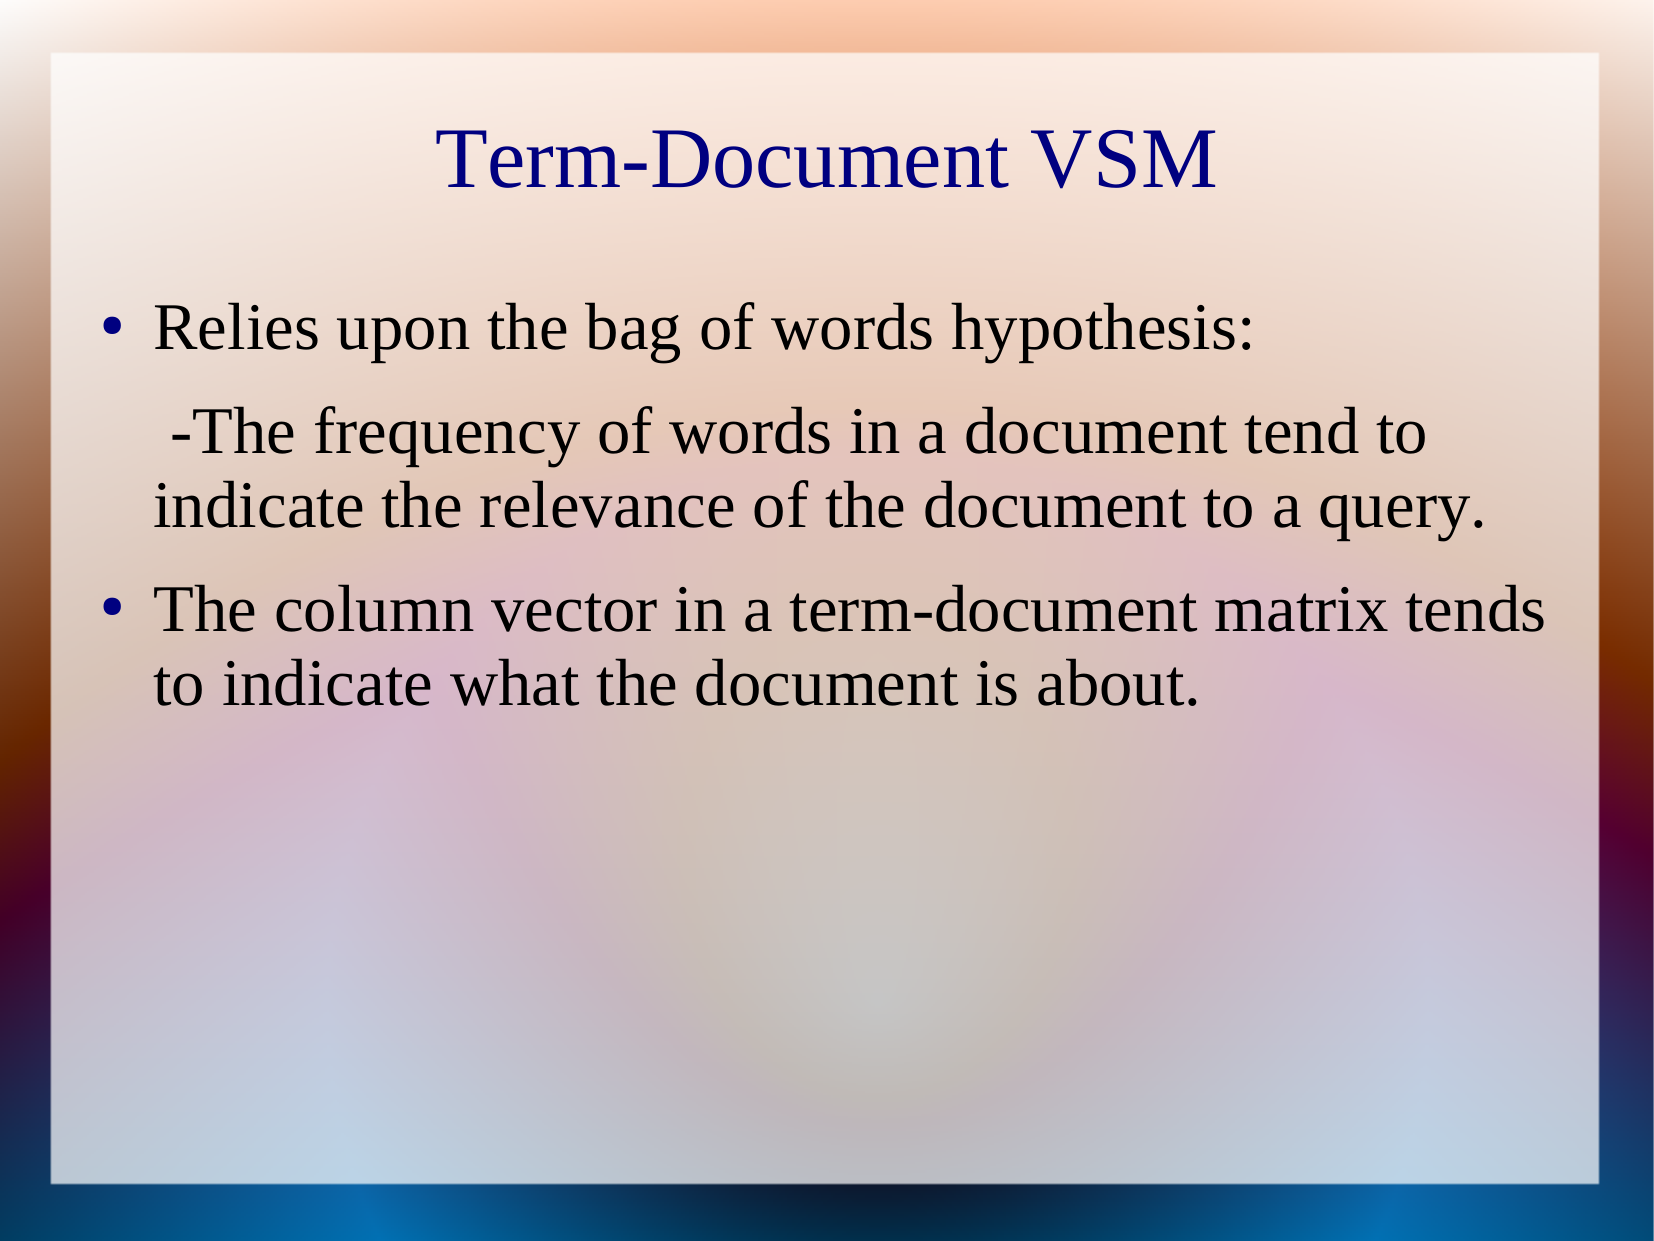

# Term-Document VSM
Relies upon the bag of words hypothesis:
 -The frequency of words in a document tend to indicate the relevance of the document to a query.
The column vector in a term-document matrix tends to indicate what the document is about.